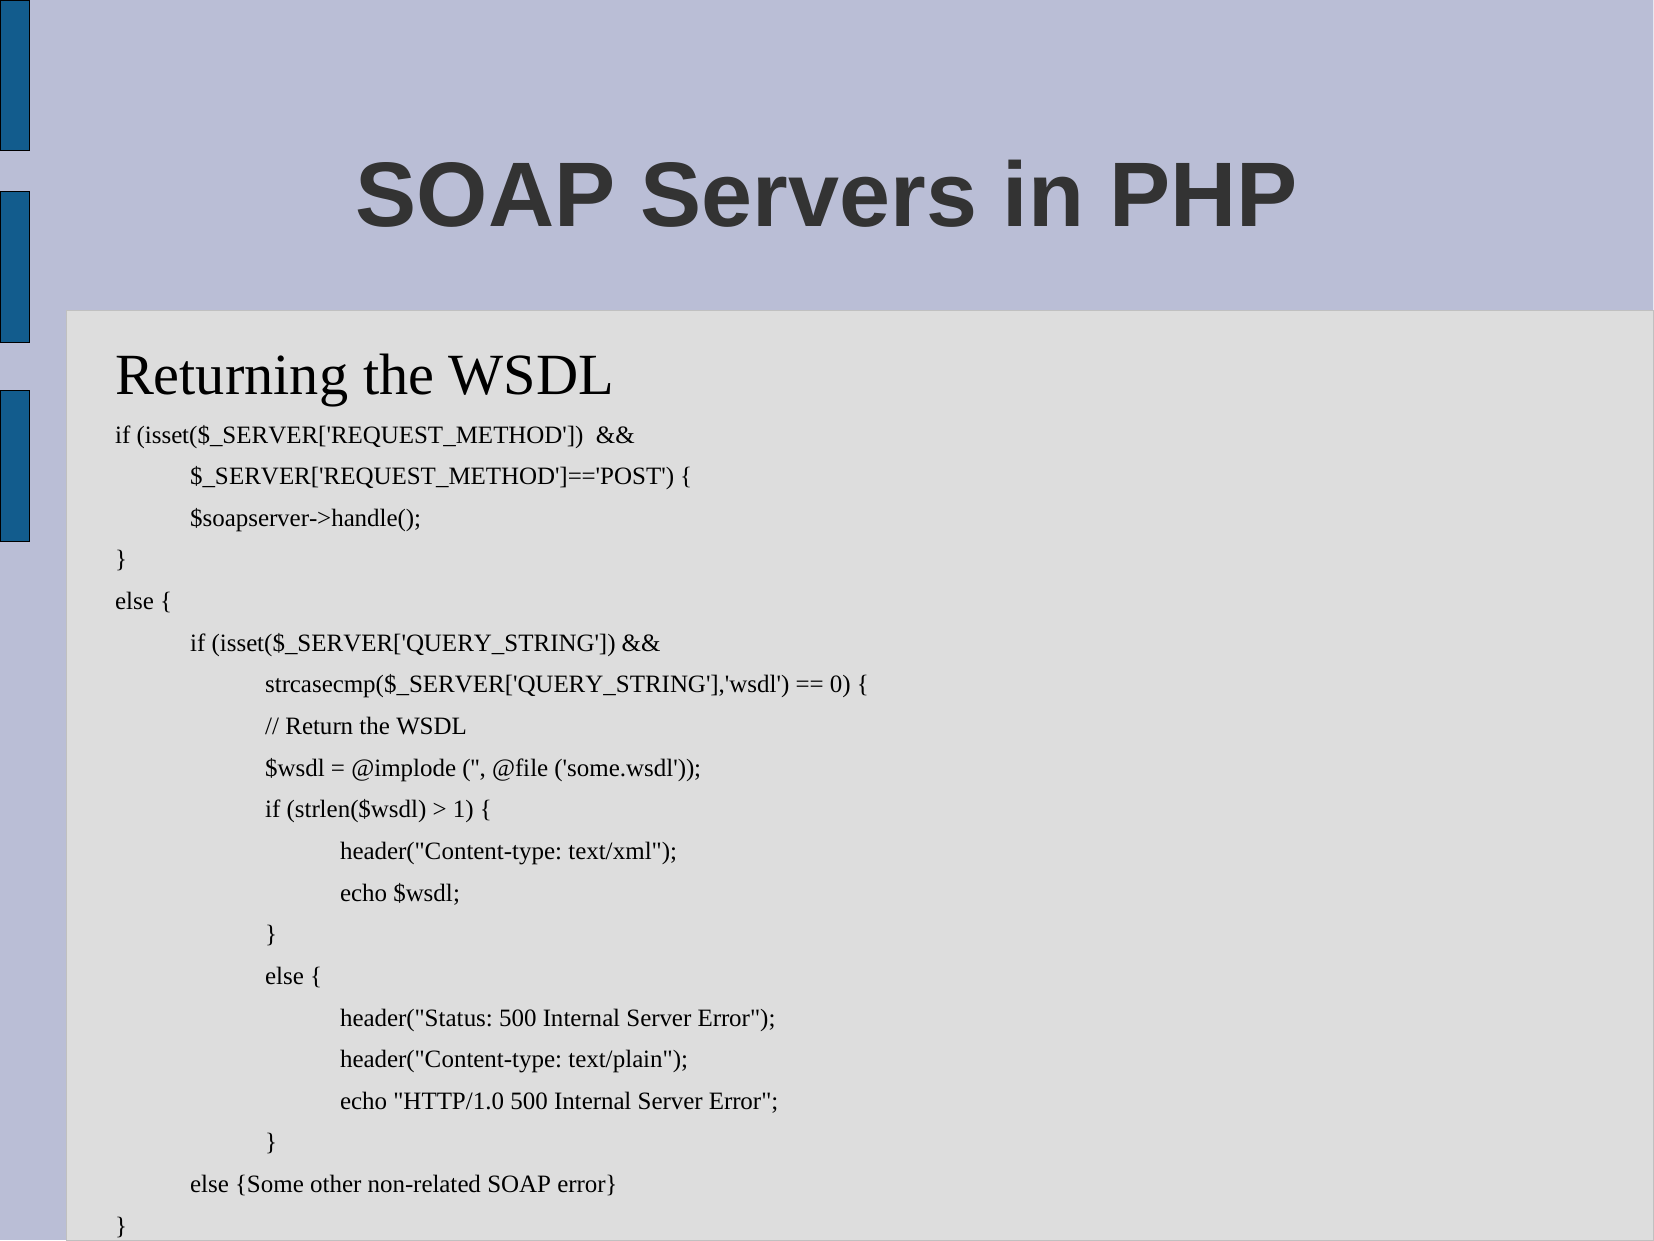

# SOAP Servers in PHP
Returning the WSDL
if (isset($_SERVER['REQUEST_METHOD']) &&
	$_SERVER['REQUEST_METHOD']=='POST') {
	$soapserver->handle();
}
else {
	if (isset($_SERVER['QUERY_STRING']) &&
		strcasecmp($_SERVER['QUERY_STRING'],'wsdl') == 0) {
		// Return the WSDL
		$wsdl = @implode ('', @file ('some.wsdl'));
		if (strlen($wsdl) > 1) {
			header("Content-type: text/xml");
			echo $wsdl;
		}
		else {
			header("Status: 500 Internal Server Error");
			header("Content-type: text/plain");
			echo "HTTP/1.0 500 Internal Server Error";
		}
	else {Some other non-related SOAP error}
}